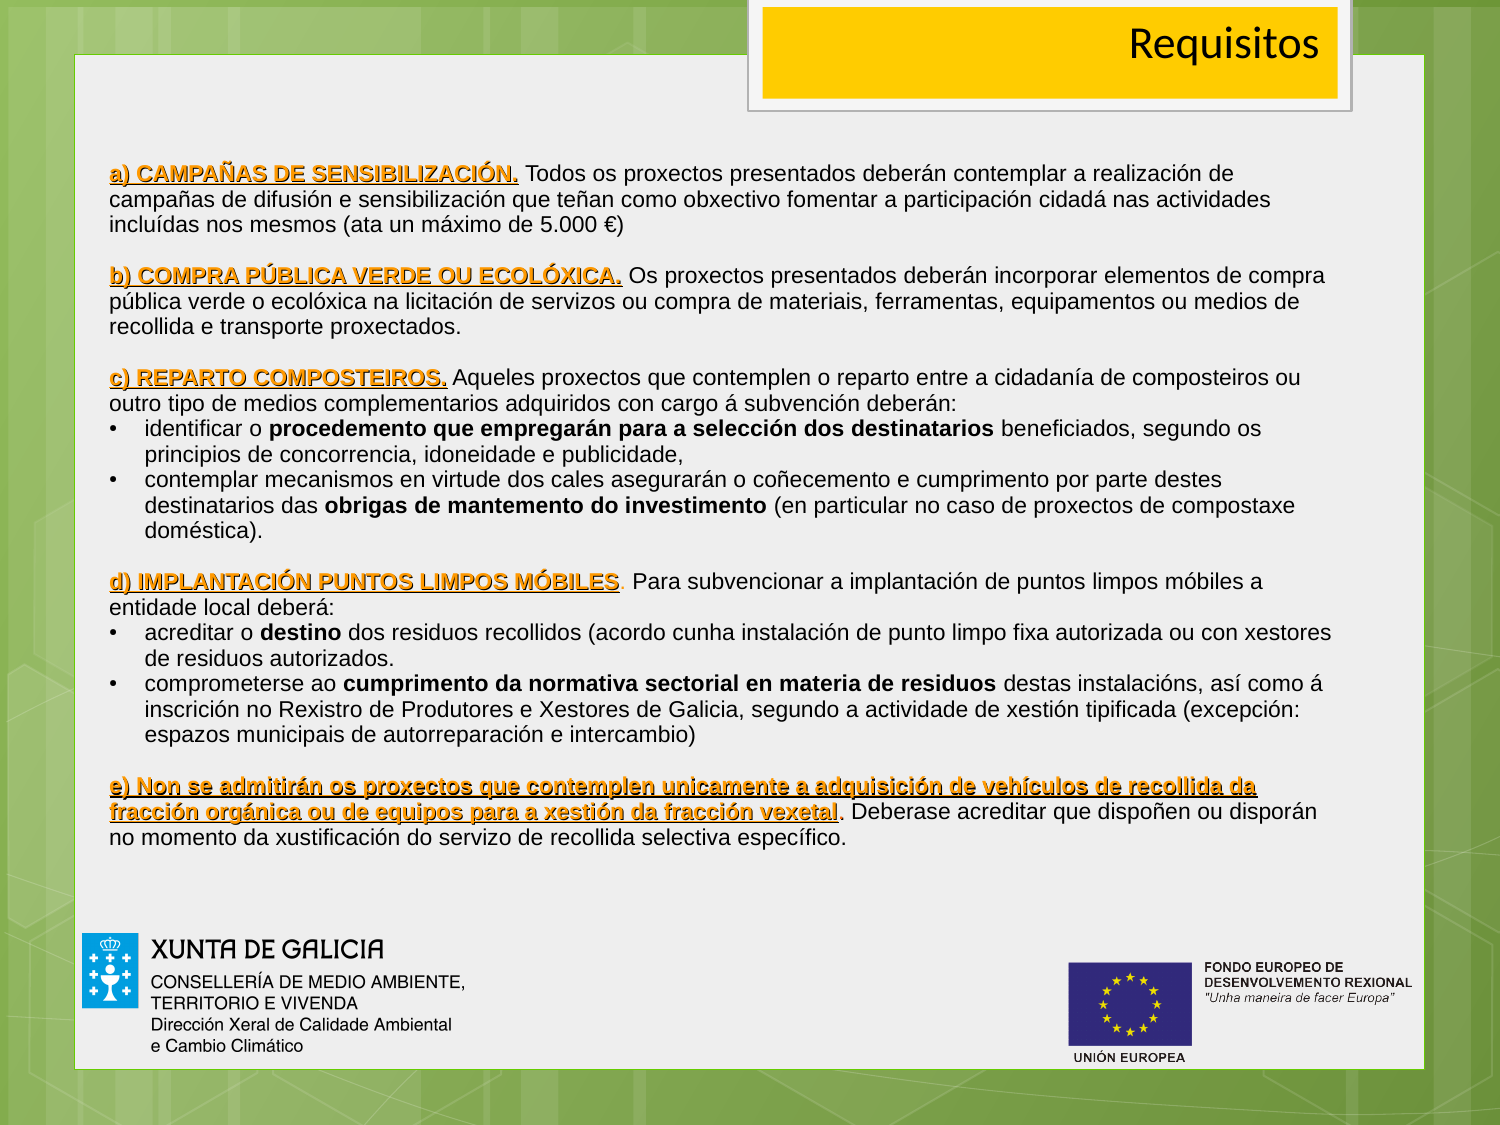

Requisitos
a) CAMPAÑAS DE SENSIBILIZACIÓN. Todos os proxectos presentados deberán contemplar a realización de campañas de difusión e sensibilización que teñan como obxectivo fomentar a participación cidadá nas actividades incluídas nos mesmos (ata un máximo de 5.000 €)
b) COMPRA PÚBLICA VERDE OU ECOLÓXICA. Os proxectos presentados deberán incorporar elementos de compra pública verde o ecolóxica na licitación de servizos ou compra de materiais, ferramentas, equipamentos ou medios de recollida e transporte proxectados.
c) REPARTO COMPOSTEIROS. Aqueles proxectos que contemplen o reparto entre a cidadanía de composteiros ou outro tipo de medios complementarios adquiridos con cargo á subvención deberán:
identificar o procedemento que empregarán para a selección dos destinatarios beneficiados, segundo os principios de concorrencia, idoneidade e publicidade,
contemplar mecanismos en virtude dos cales asegurarán o coñecemento e cumprimento por parte destes 	destinatarios das obrigas de mantemento do investimento (en particular no caso de proxectos de compostaxe doméstica).
d) IMPLANTACIÓN PUNTOS LIMPOS MÓBILES. Para subvencionar a implantación de puntos limpos móbiles a entidade local deberá:
acreditar o destino dos residuos recollidos (acordo cunha instalación de punto limpo fixa autorizada ou con xestores de residuos autorizados.
comprometerse ao cumprimento da normativa sectorial en materia de residuos destas instalacións, así como á inscrición no Rexistro de Produtores e Xestores de Galicia, segundo a actividade de xestión tipificada (excepción: espazos municipais de autorreparación e intercambio)
e) Non se admitirán os proxectos que contemplen unicamente a adquisición de vehículos de recollida da fracción orgánica ou de equipos para a xestión da fracción vexetal. Deberase acreditar que dispoñen ou disporán no momento da xustificación do servizo de recollida selectiva específico.